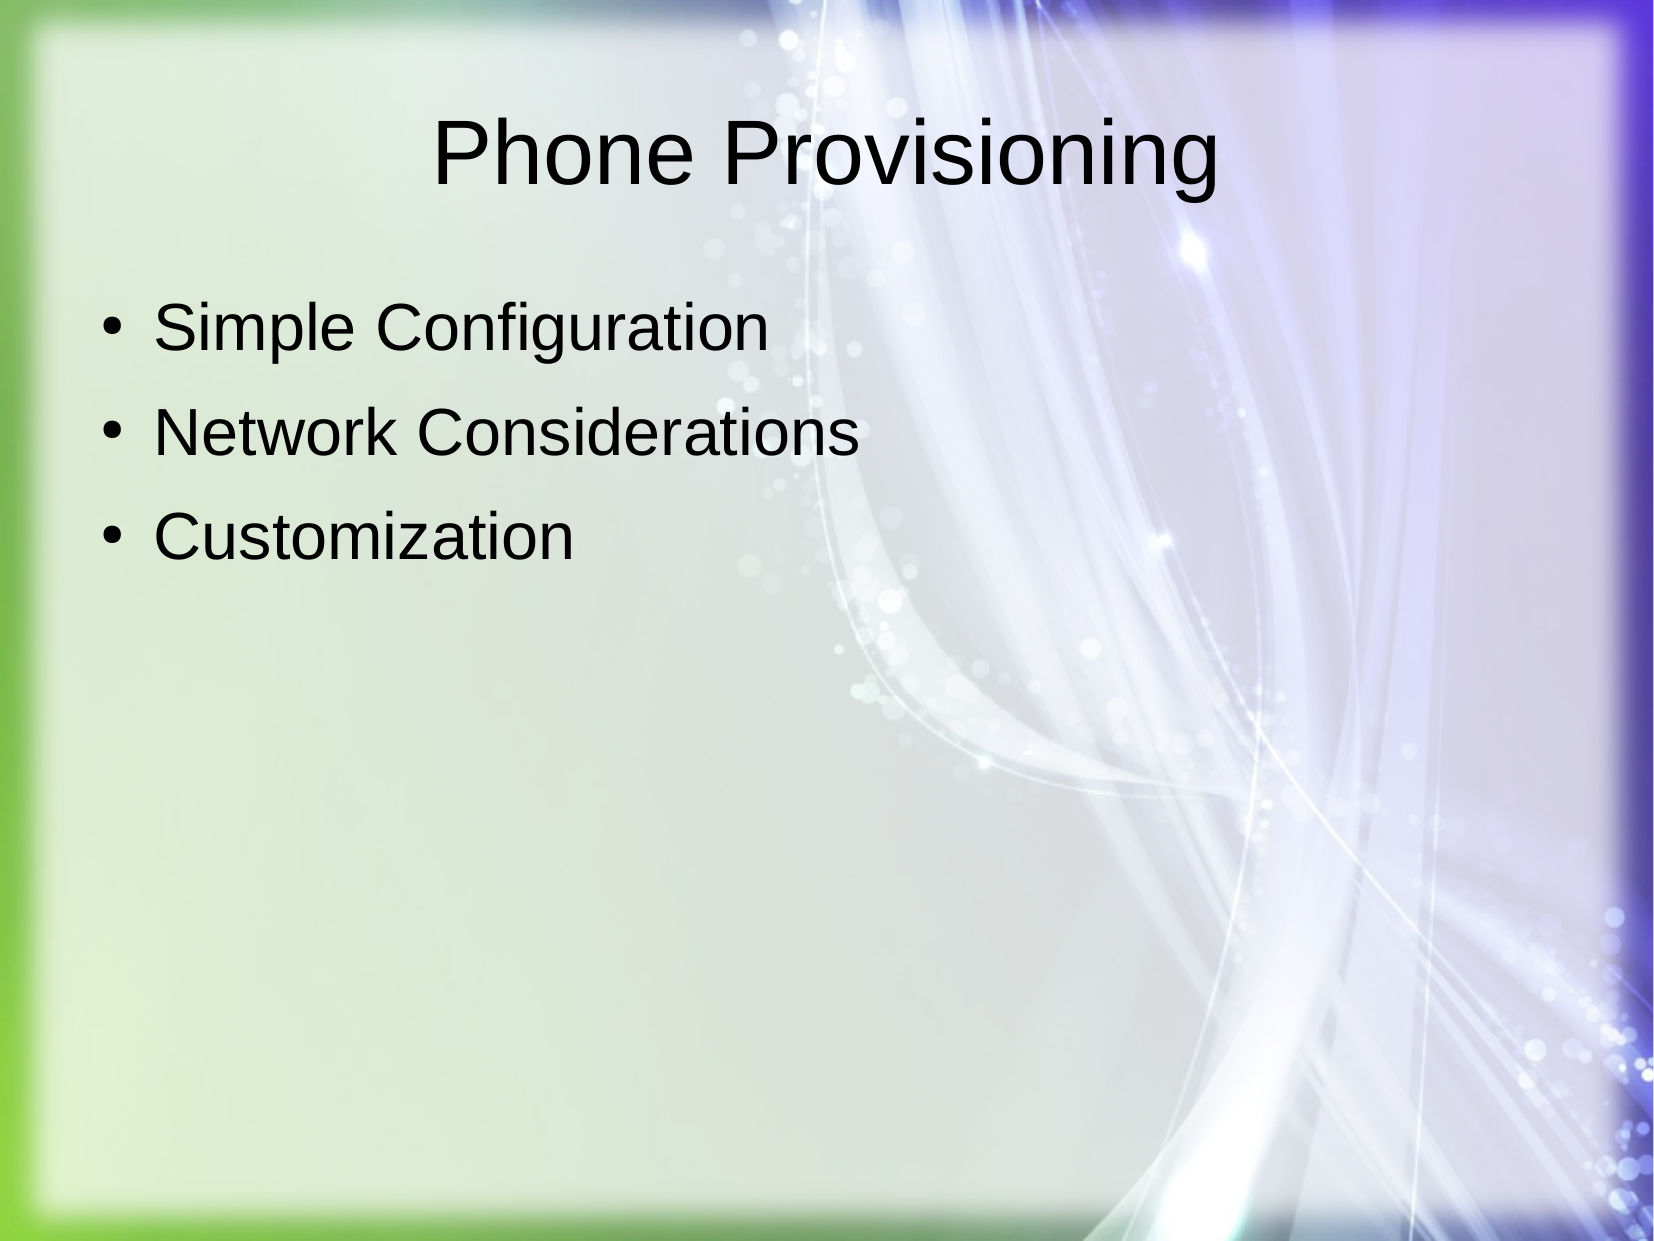

# Phone Provisioning
Simple Configuration
Network Considerations
Customization